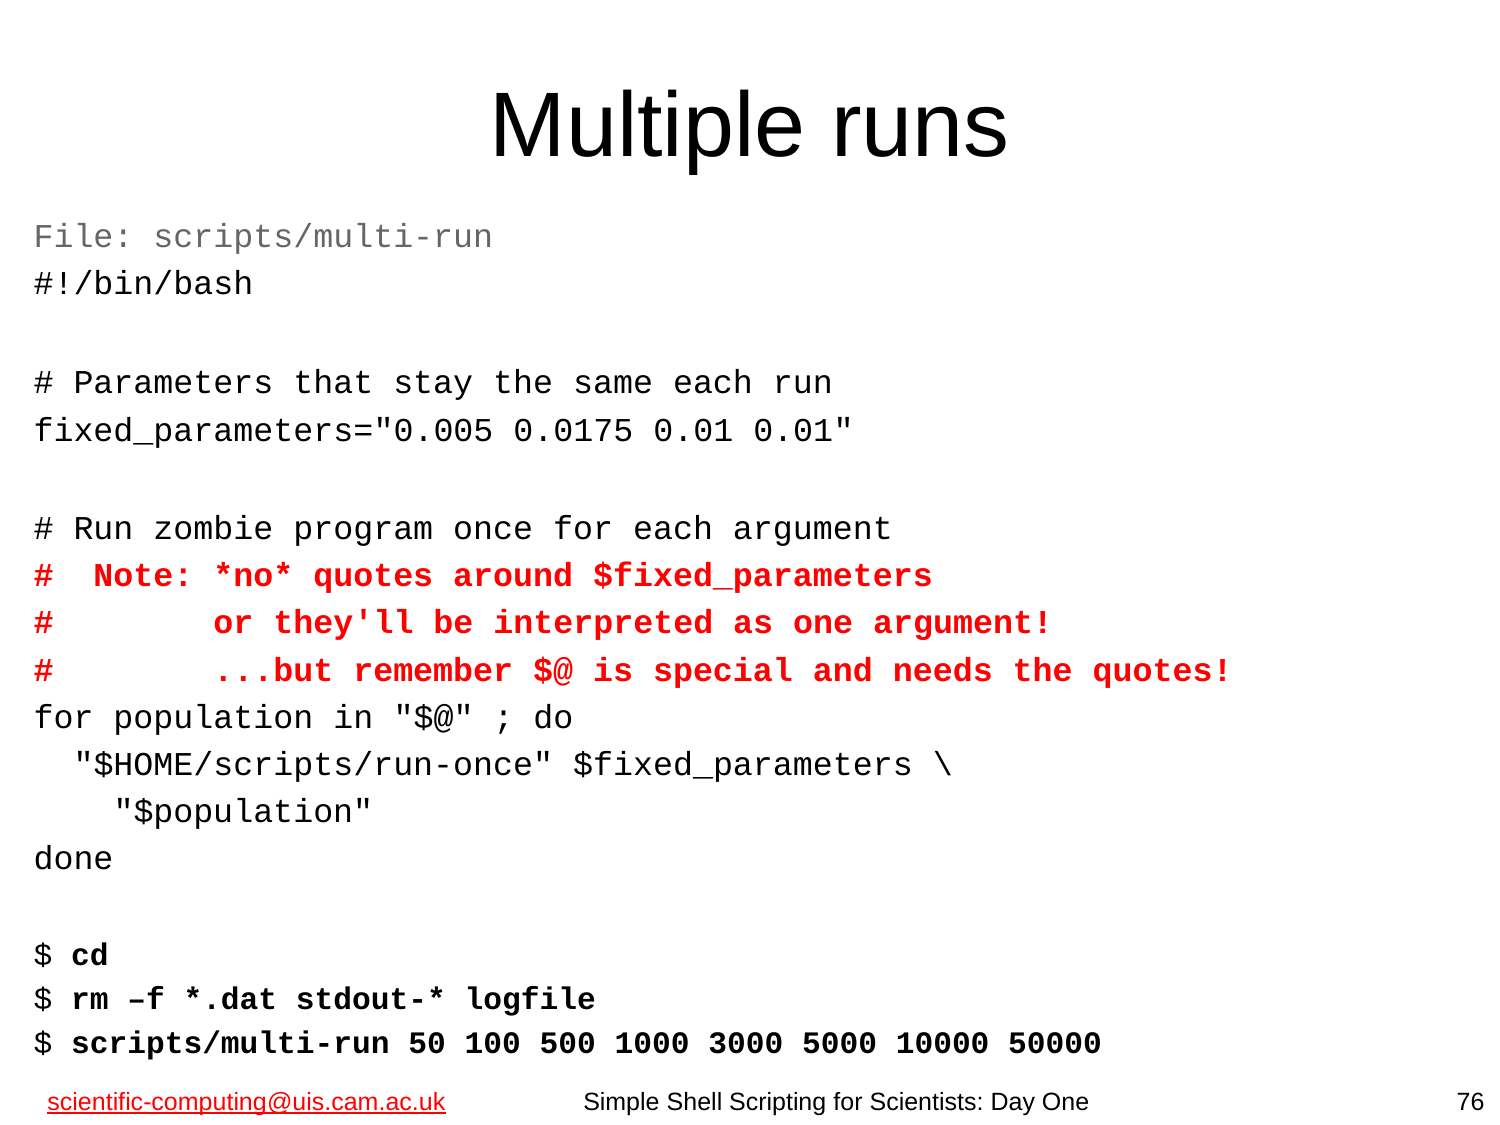

# Multiple runs
File: scripts/multi-run
#!/bin/bash
# Parameters that stay the same each run
fixed_parameters="0.005 0.0175 0.01 0.01"
# Run zombie program once for each argument
# Note: *no* quotes around $fixed_parameters
# or they'll be interpreted as one argument!
# ...but remember $@ is special and needs the quotes!
for population in "$@" ; do
 "$HOME/scripts/run-once" $fixed_parameters \
 "$population"
done
$ cd
$ rm –f *.dat stdout-* logfile
$ scripts/multi-run 50 100 500 1000 3000 5000 10000 50000
escience-support@ucs.cam.ac.uk	Simple Shell Scripting for Scientists: Day One
76